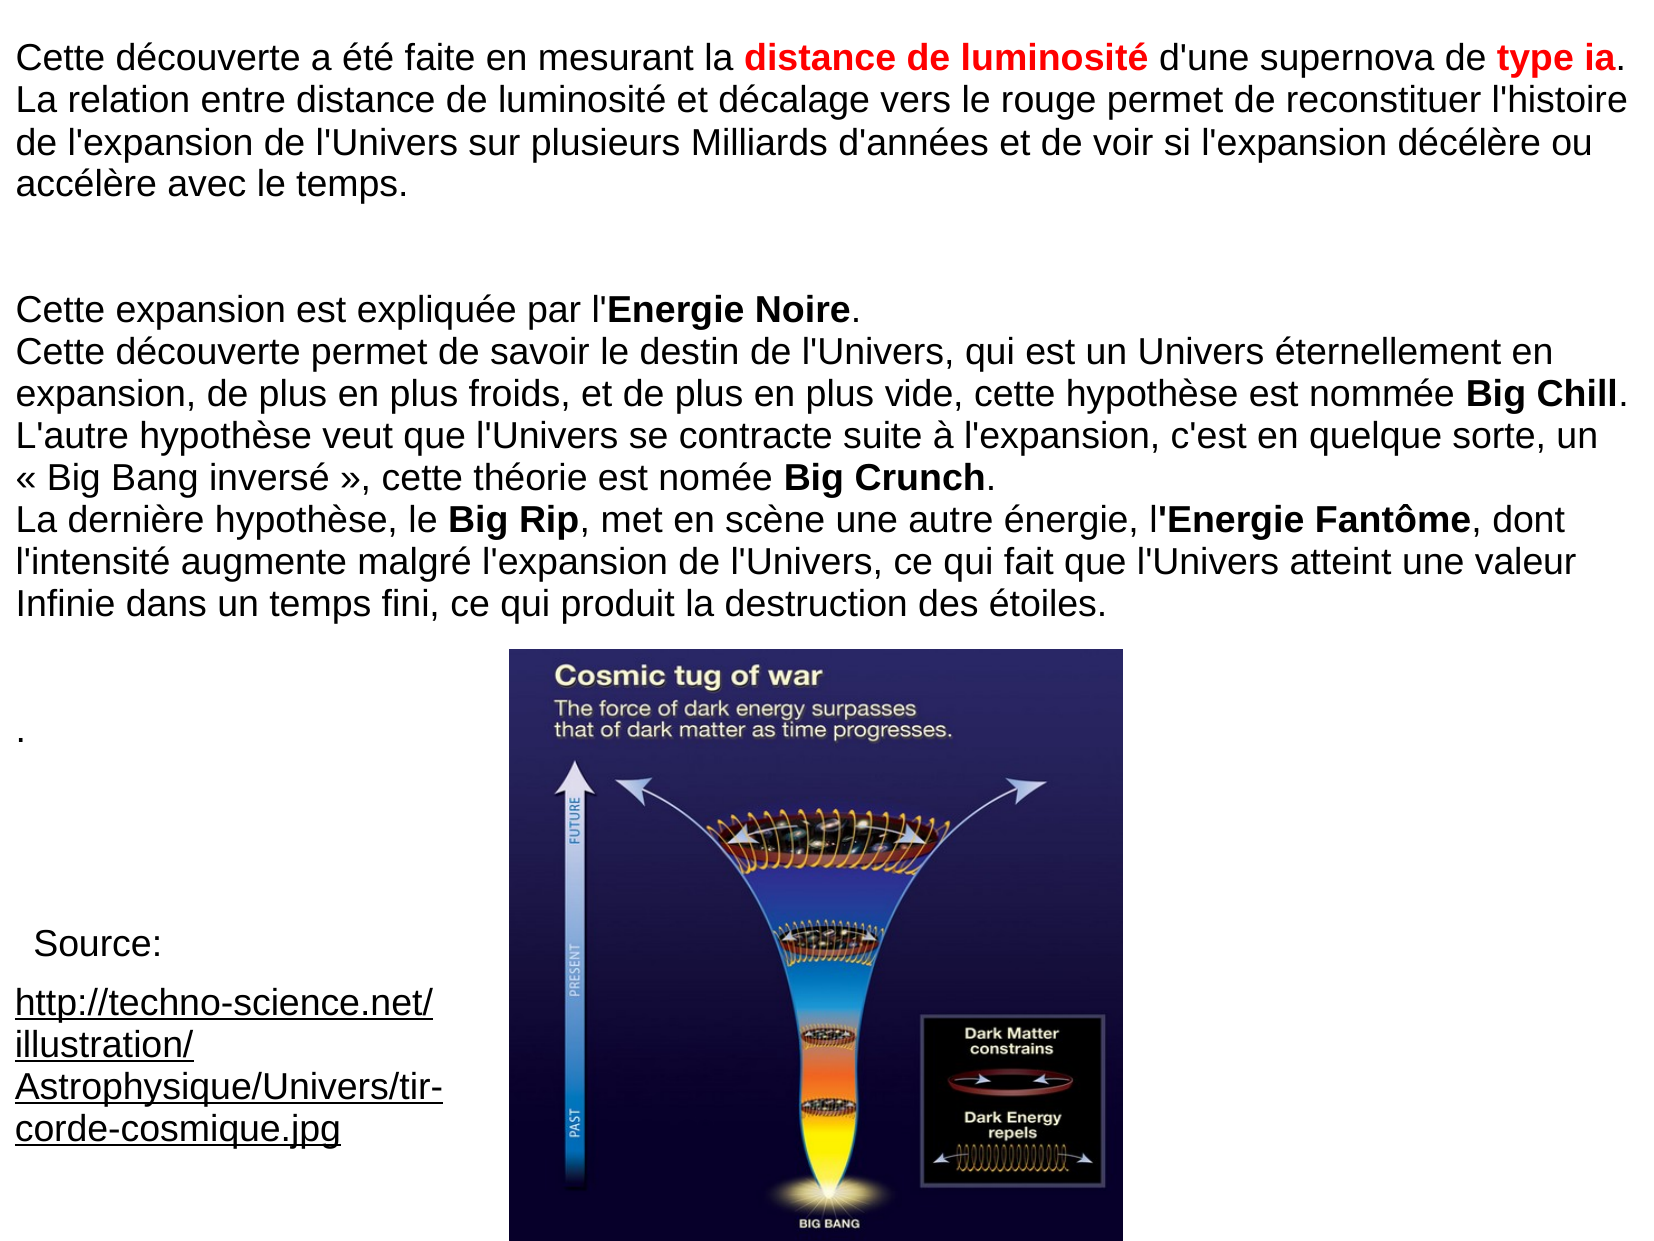

Cette découverte a été faite en mesurant la distance de luminosité d'une supernova de type ia.
La relation entre distance de luminosité et décalage vers le rouge permet de reconstituer l'histoire
de l'expansion de l'Univers sur plusieurs Milliards d'années et de voir si l'expansion décélère ou
accélère avec le temps.
Cette expansion est expliquée par l'Energie Noire.
Cette découverte permet de savoir le destin de l'Univers, qui est un Univers éternellement en
expansion, de plus en plus froids, et de plus en plus vide, cette hypothèse est nommée Big Chill.
L'autre hypothèse veut que l'Univers se contracte suite à l'expansion, c'est en quelque sorte, un
« Big Bang inversé », cette théorie est nomée Big Crunch.
La dernière hypothèse, le Big Rip, met en scène une autre énergie, l'Energie Fantôme, dont
l'intensité augmente malgré l'expansion de l'Univers, ce qui fait que l'Univers atteint une valeur
Infinie dans un temps fini, ce qui produit la destruction des étoiles.
.
Source:
http://techno-science.net/illustration/Astrophysique/Univers/tir-corde-cosmique.jpg